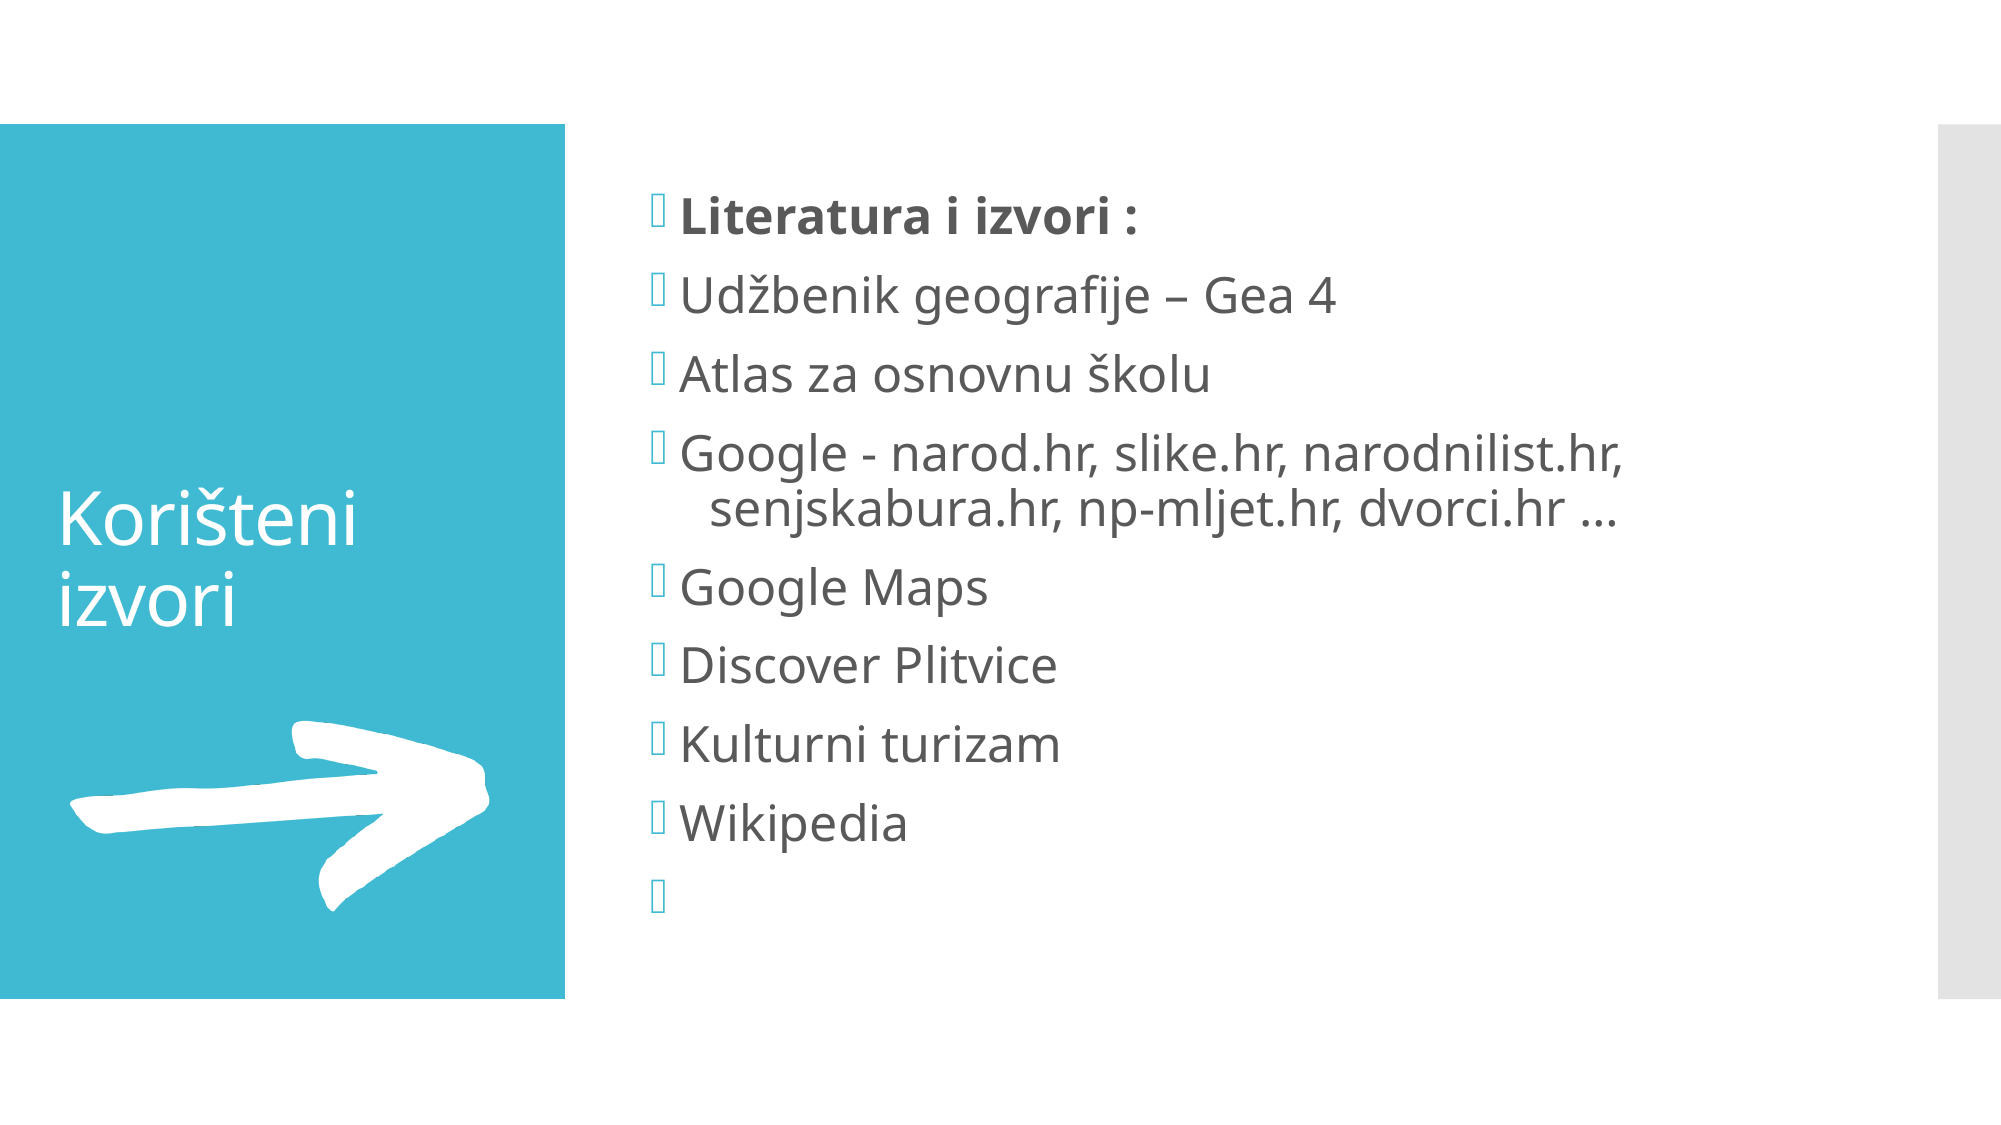

Literatura i izvori :
Udžbenik geografije – Gea 4
Atlas za osnovnu školu
Google - narod.hr, slike.hr, narodnilist.hr, senjskabura.hr, np-mljet.hr, dvorci.hr …
Google Maps
Discover Plitvice
Kulturni turizam
Wikipedia
# Korišteni izvori